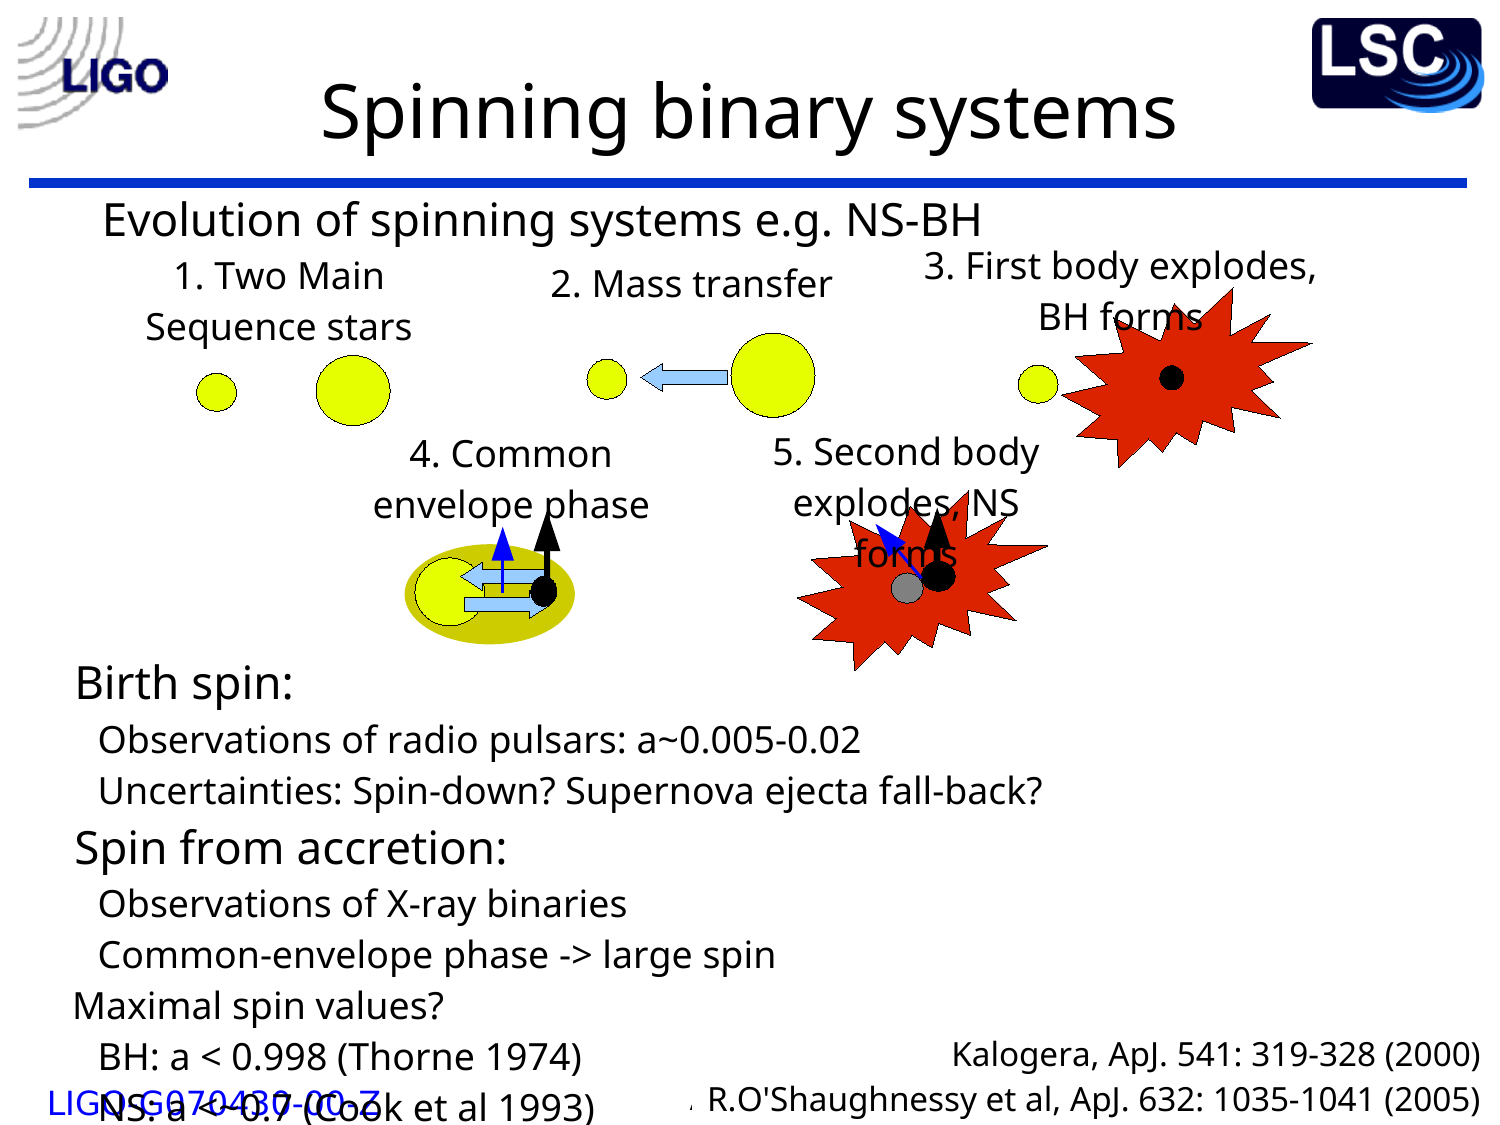

# Spinning binary systems
 Evolution of spinning systems e.g. NS-BH
3. First body explodes, BH forms
1. Two Main Sequence stars
2. Mass transfer
5. Second body explodes, NS forms
4. Common envelope phase
 Birth spin:
Observations of radio pulsars: a~0.005-0.02
Uncertainties: Spin-down? Supernova ejecta fall-back?
 Spin from accretion:
Observations of X-ray binaries
Common-envelope phase -> large spin
 Maximal spin values?
BH: a < 0.998 (Thorne 1974)
NS: a <~0.7 (Cook et al 1993)
Kalogera, ApJ. 541: 319-328 (2000)
R.O'Shaughnessy et al, ApJ. 632: 1035-1041 (2005)
Amaldi 2007